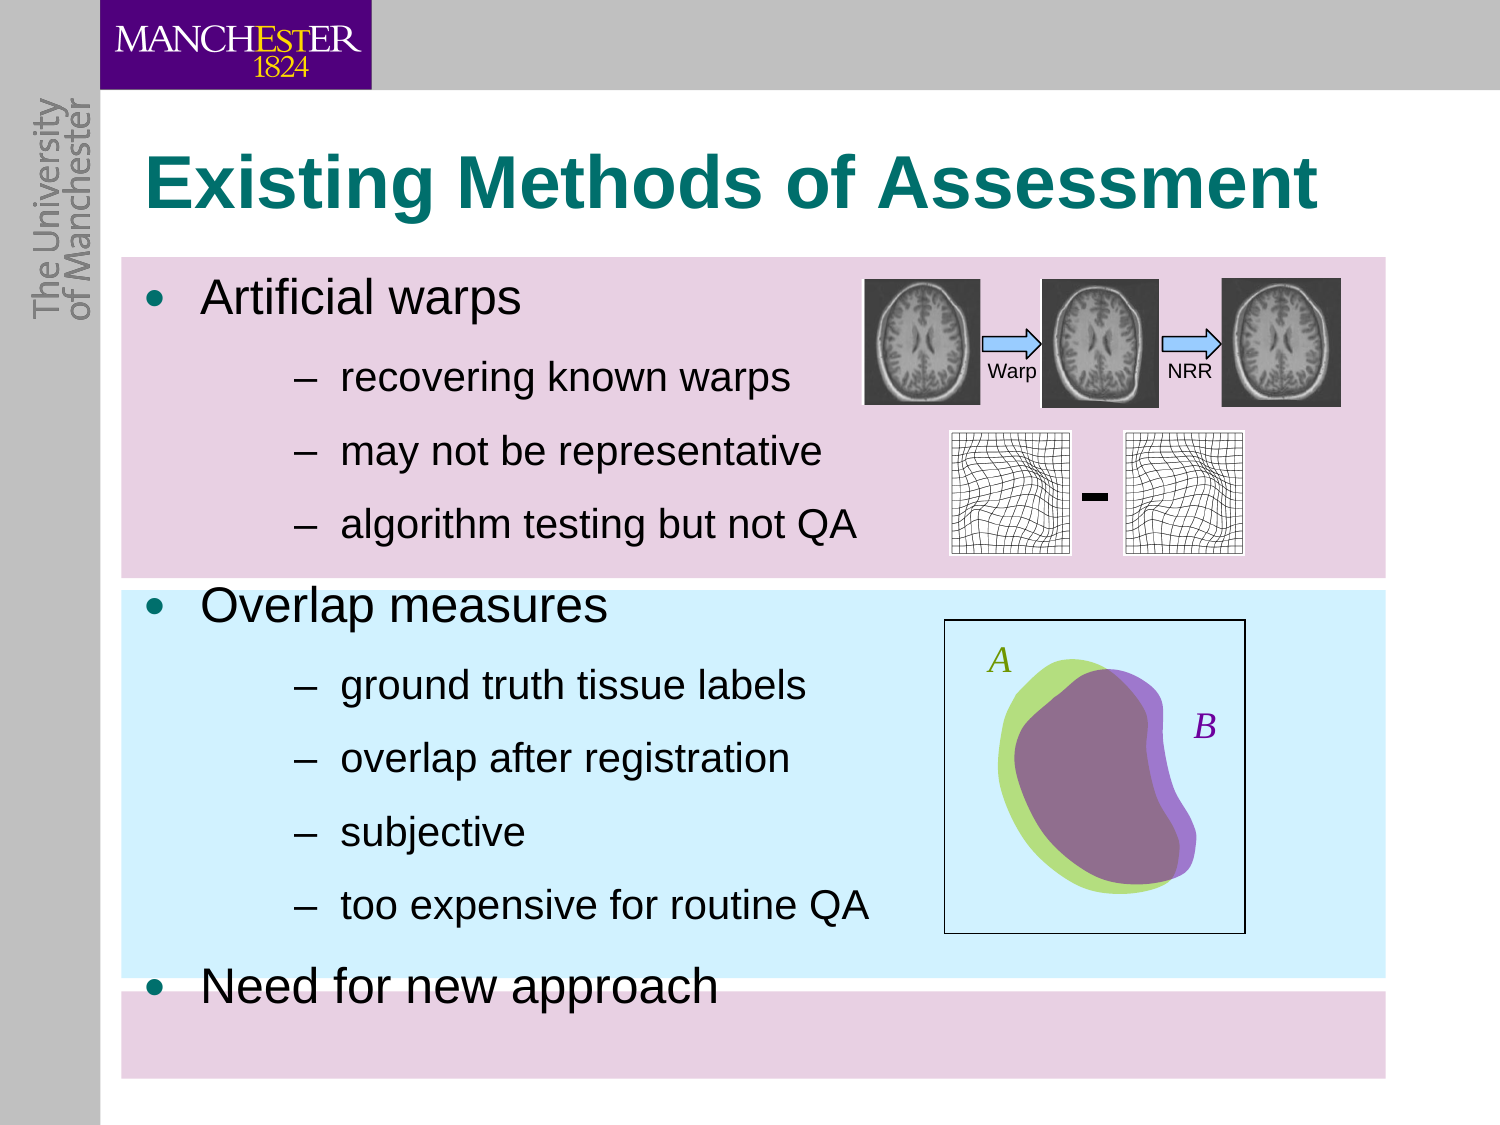

# Existing Methods of Assessment
Artificial warps
recovering known warps
may not be representative
algorithm testing but not QA
Overlap measures
ground truth tissue labels
overlap after registration
subjective
too expensive for routine QA
Need for new approach
Warp
NRR
A
B